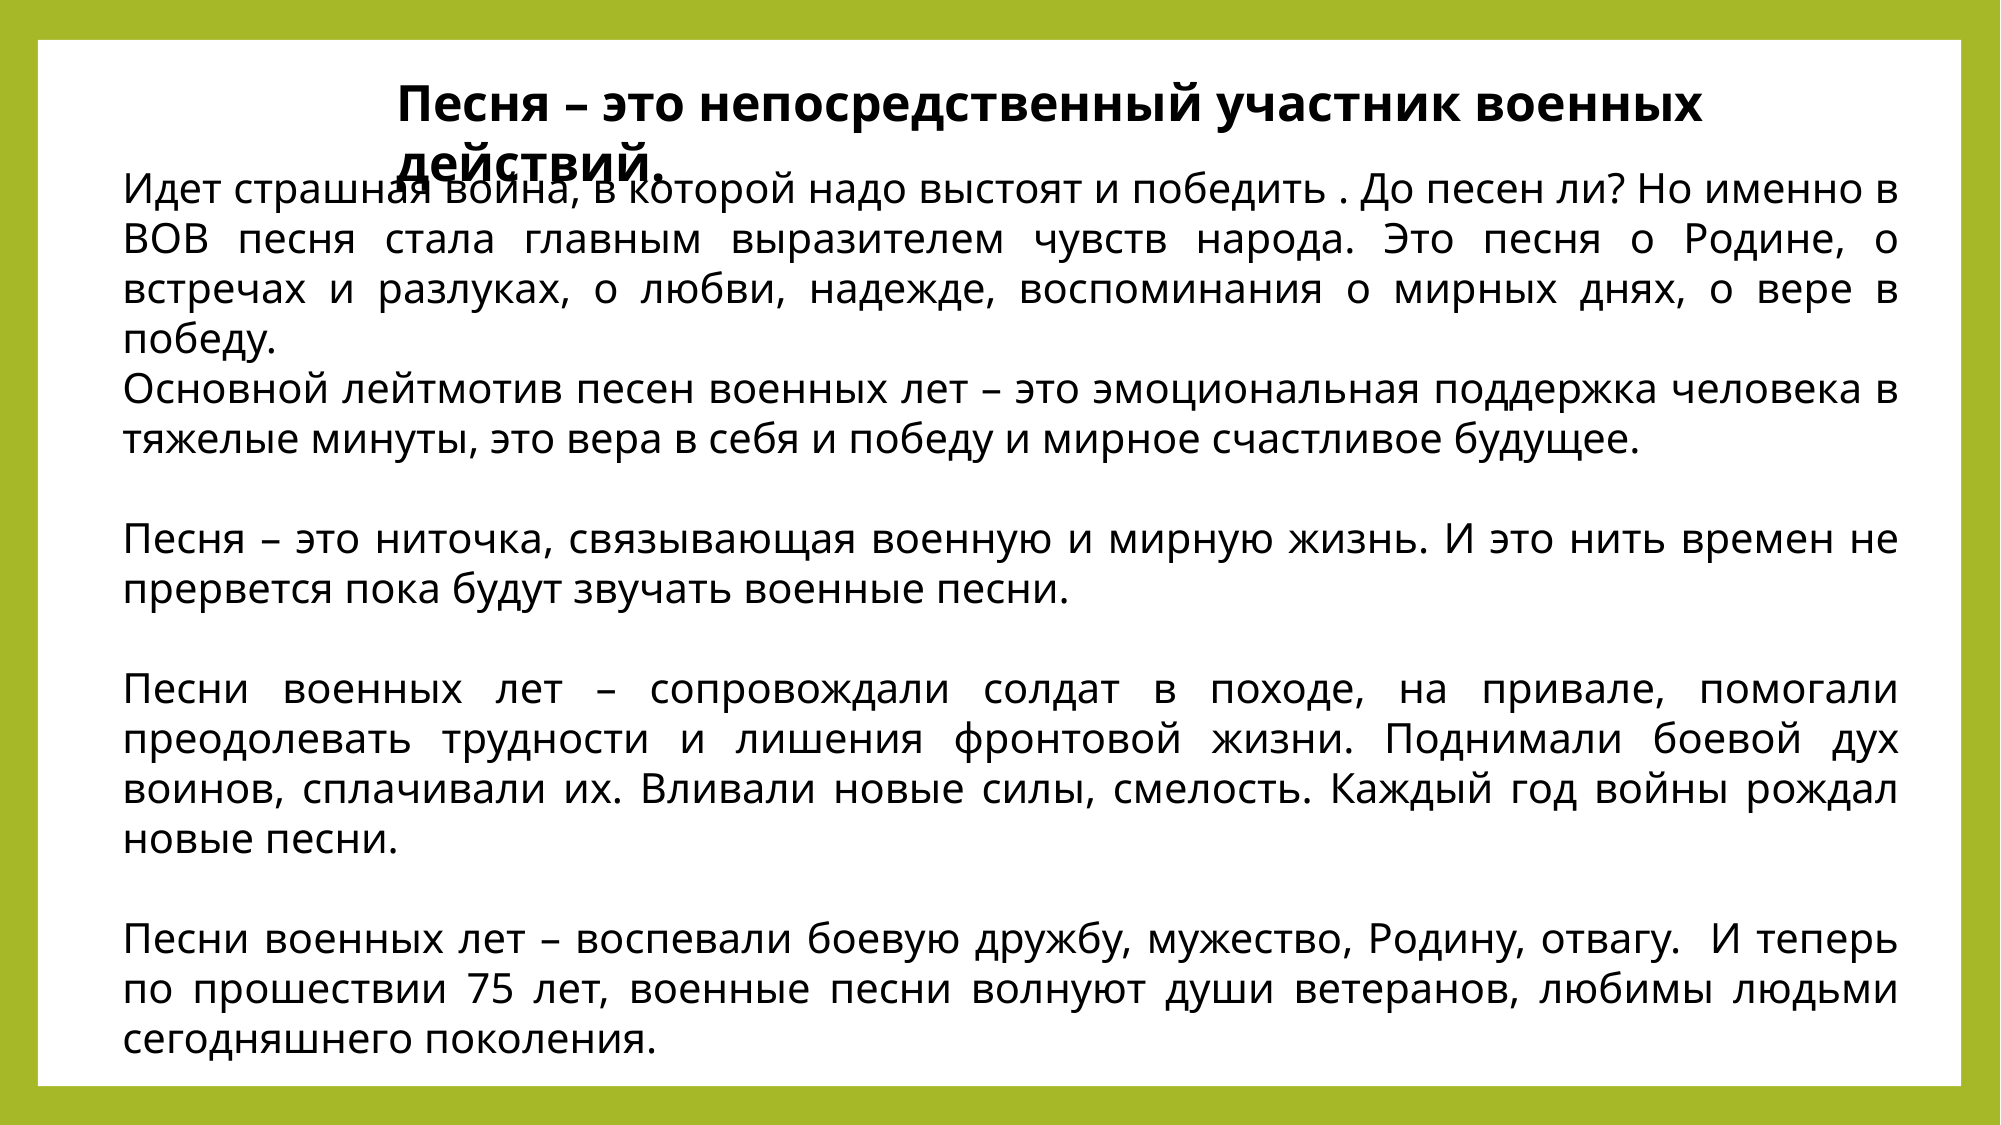

Песня – это непосредственный участник военных действий.
Идет страшная война, в которой надо выстоят и победить . До песен ли? Но именно в ВОВ песня стала главным выразителем чувств народа. Это песня о Родине, о встречах и разлуках, о любви, надежде, воспоминания о мирных днях, о вере в победу.
Основной лейтмотив песен военных лет – это эмоциональная поддержка человека в тяжелые минуты, это вера в себя и победу и мирное счастливое будущее.
Песня – это ниточка, связывающая военную и мирную жизнь. И это нить времен не прервется пока будут звучать военные песни.
Песни военных лет – сопровождали солдат в походе, на привале, помогали преодолевать трудности и лишения фронтовой жизни. Поднимали боевой дух воинов, сплачивали их. Вливали новые силы, смелость. Каждый год войны рождал новые песни.
Песни военных лет – воспевали боевую дружбу, мужество, Родину, отвагу. И теперь по прошествии 75 лет, военные песни волнуют души ветеранов, любимы людьми сегодняшнего поколения.